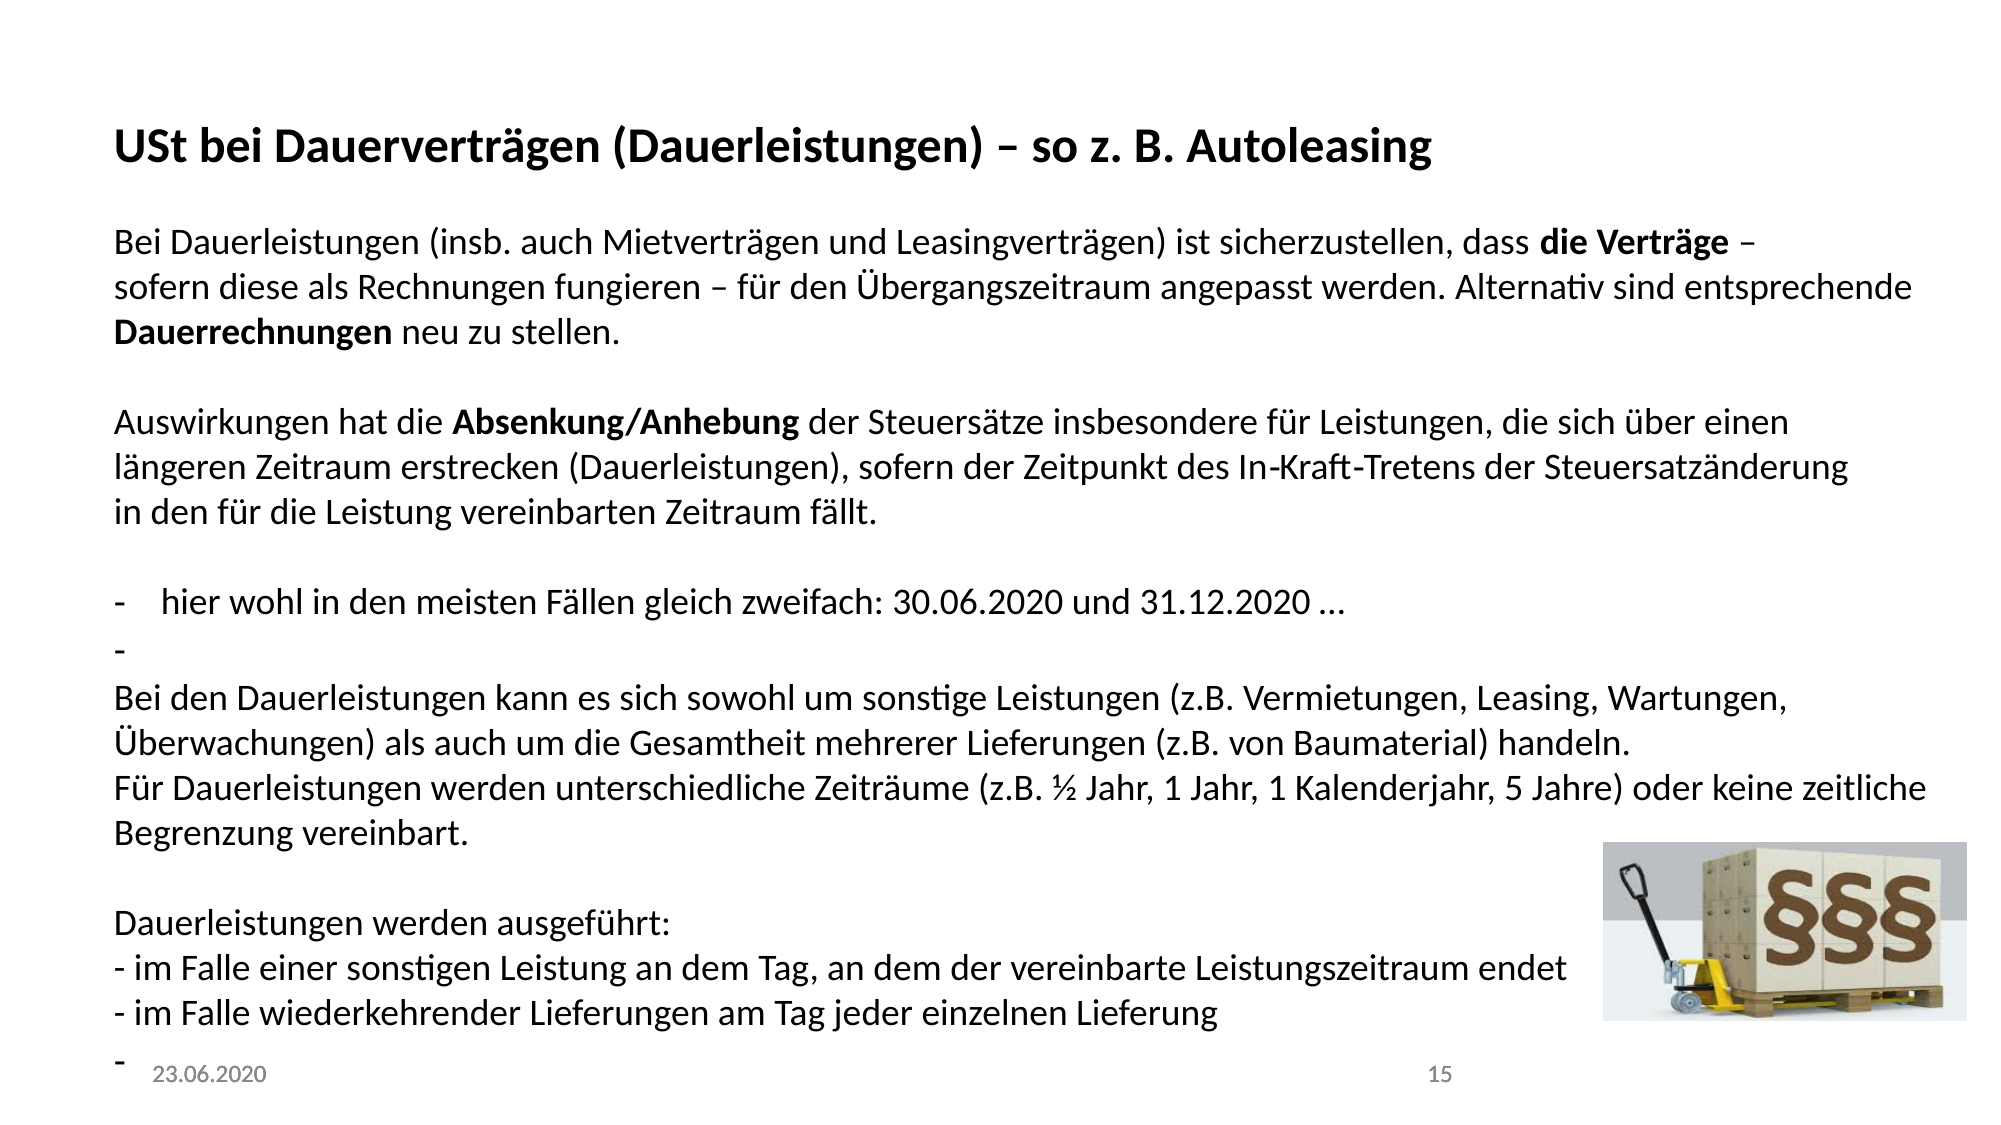

USt bei Dauerverträgen (Dauerleistungen) – so z. B. Autoleasing
Bei Dauerleistungen (insb. auch Mietverträgen und Leasingverträgen) ist sicherzustellen, dass die Verträge –
sofern diese als Rechnungen fungieren – für den Übergangszeitraum angepasst werden. Alternativ sind entsprechende
Dauerrechnungen neu zu stellen.
Auswirkungen hat die Absenkung/Anhebung der Steuersätze insbesondere für Leistungen, die sich über einen
längeren Zeitraum erstrecken (Dauerleistungen), sofern der Zeitpunkt des In‐Kraft‐Tretens der Steuersatzänderung
in den für die Leistung vereinbarten Zeitraum fällt.
hier wohl in den meisten Fällen gleich zweifach: 30.06.2020 und 31.12.2020 …
Bei den Dauerleistungen kann es sich sowohl um sonstige Leistungen (z.B. Vermietungen, Leasing, Wartungen,
Überwachungen) als auch um die Gesamtheit mehrerer Lieferungen (z.B. von Baumaterial) handeln.
Für Dauerleistungen werden unterschiedliche Zeiträume (z.B. ½ Jahr, 1 Jahr, 1 Kalenderjahr, 5 Jahre) oder keine zeitliche
Begrenzung vereinbart.
Dauerleistungen werden ausgeführt:
- im Falle einer sonstigen Leistung an dem Tag, an dem der vereinbarte Leistungszeitraum endet
- im Falle wiederkehrender Lieferungen am Tag jeder einzelnen Lieferung
23.06.2020
23.06.2020
23.06.2020